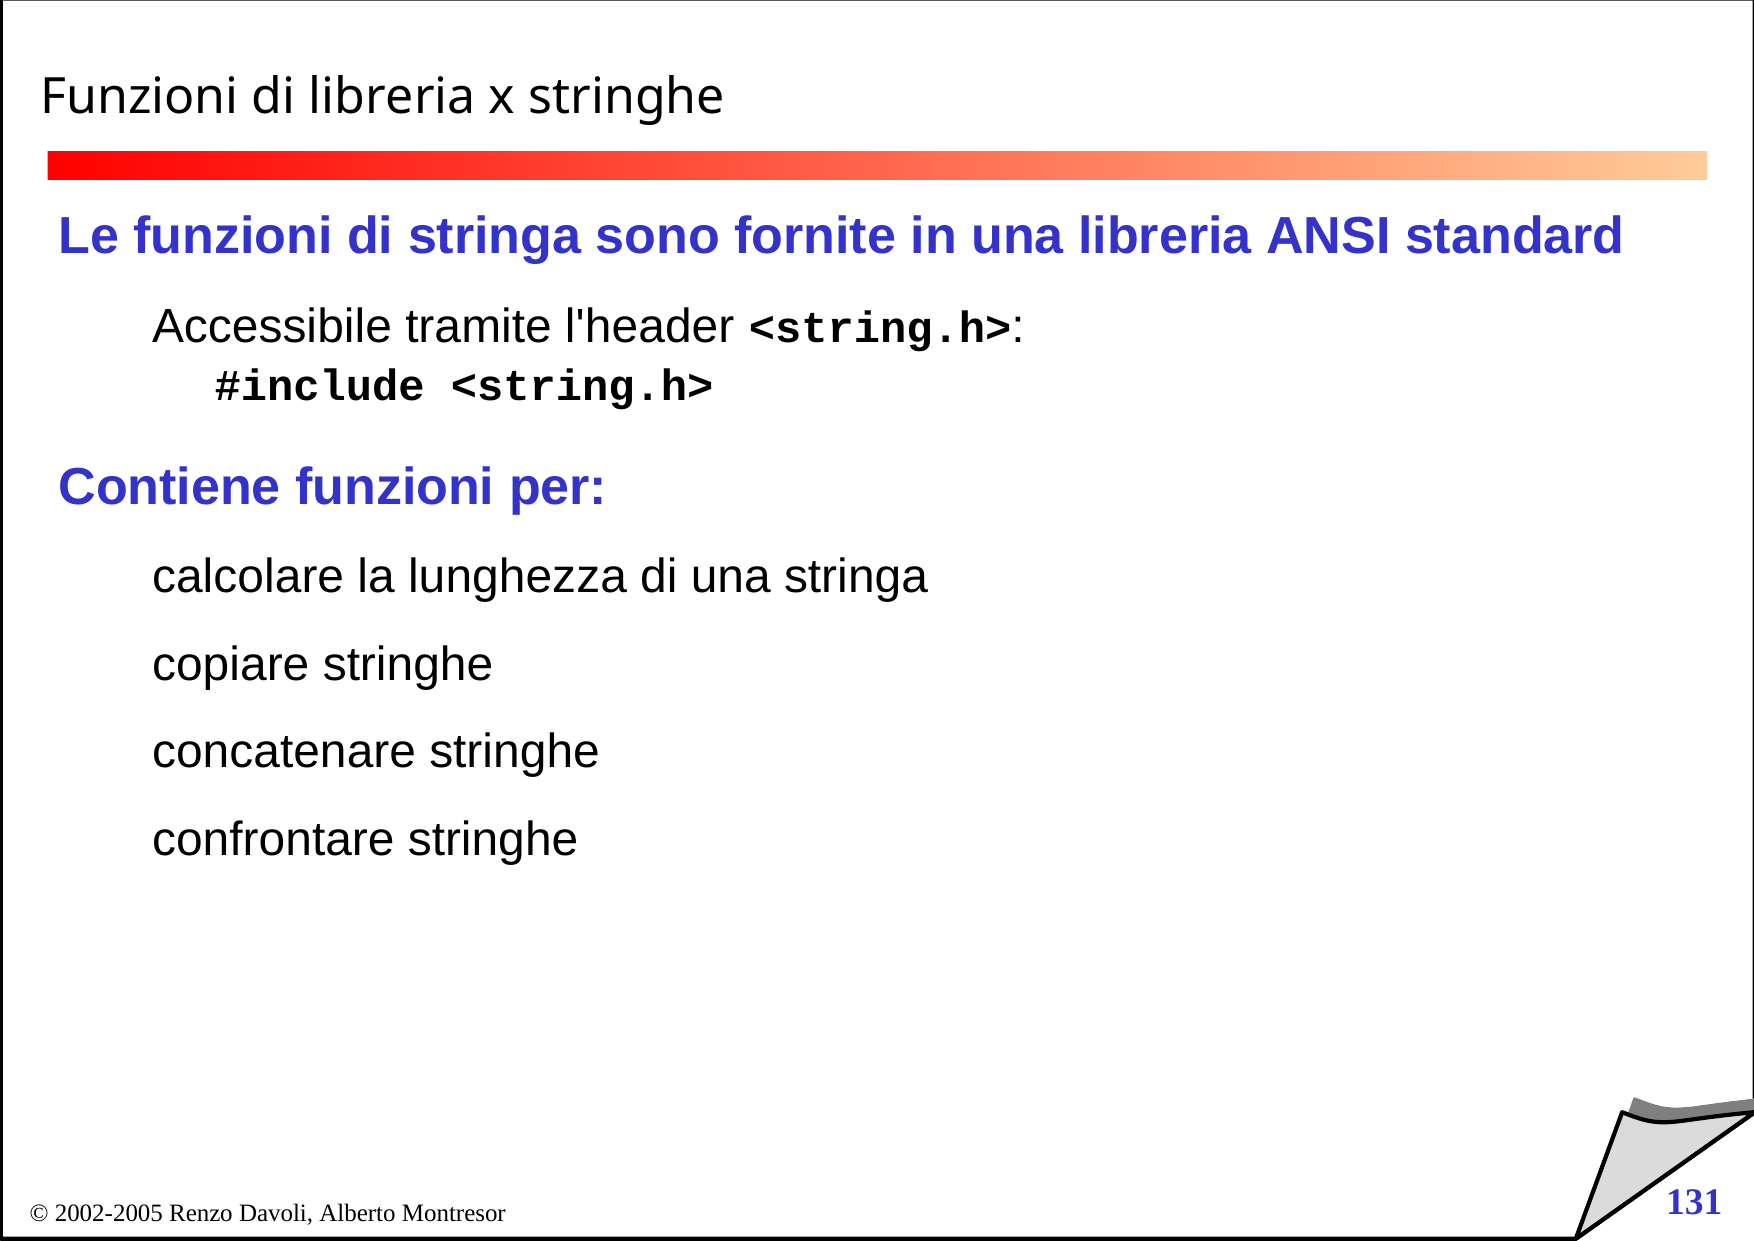

# Funzioni di libreria x stringhe
Le funzioni di stringa sono fornite in una libreria ANSI standard
Accessibile tramite l'header <string.h>:
#include <string.h>
Contiene funzioni per:
calcolare la lunghezza di una stringa
copiare stringhe
concatenare stringhe
confrontare stringhe